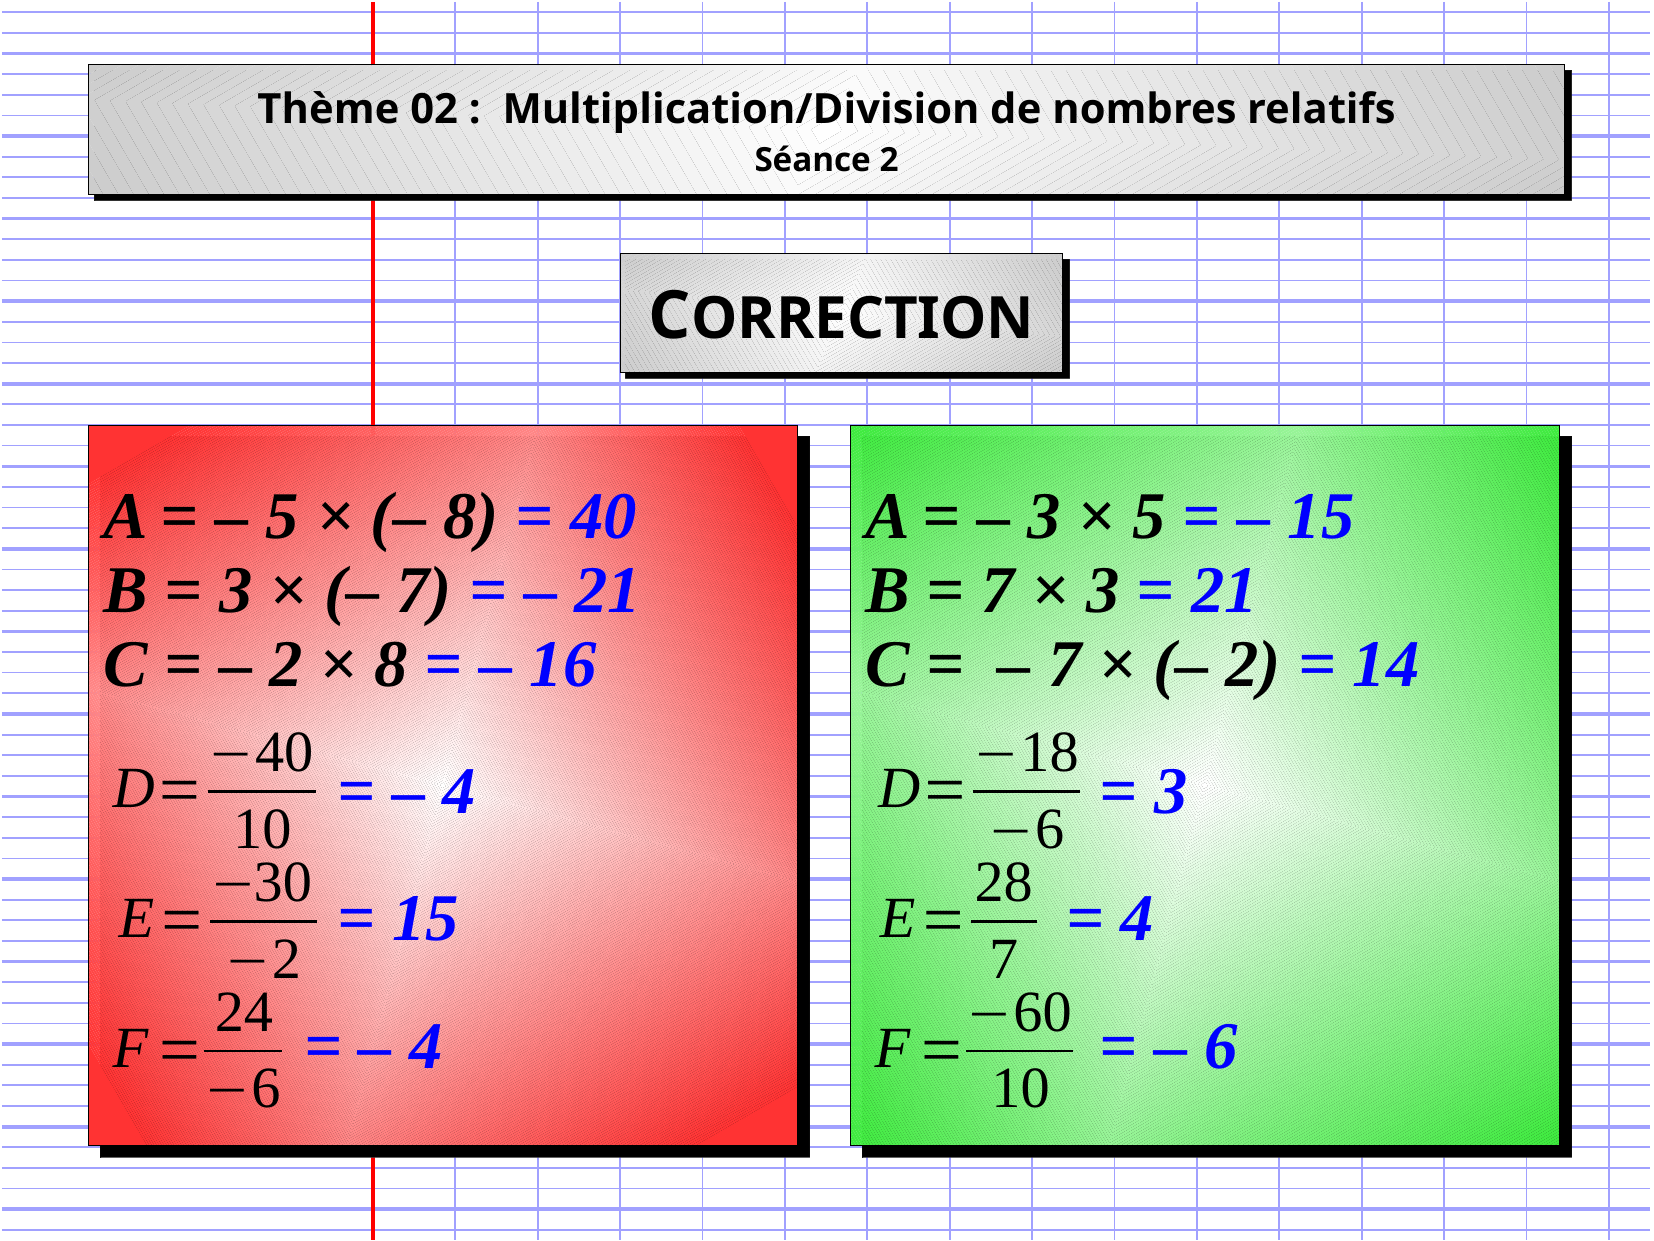

Thème 02 : Multiplication/Division de nombres relatifs
Séance 2
CORRECTION
A = – 5 × (– 8) = 40
B = 3 × (– 7) = – 21
C = – 2 × 8 = – 16
 = – 4
 = 15
 = – 4
A = – 3 × 5 = – 15
B = 7 × 3 = 21
C = – 7 × (– 2) = 14
 = 3
 = 4
 = – 6